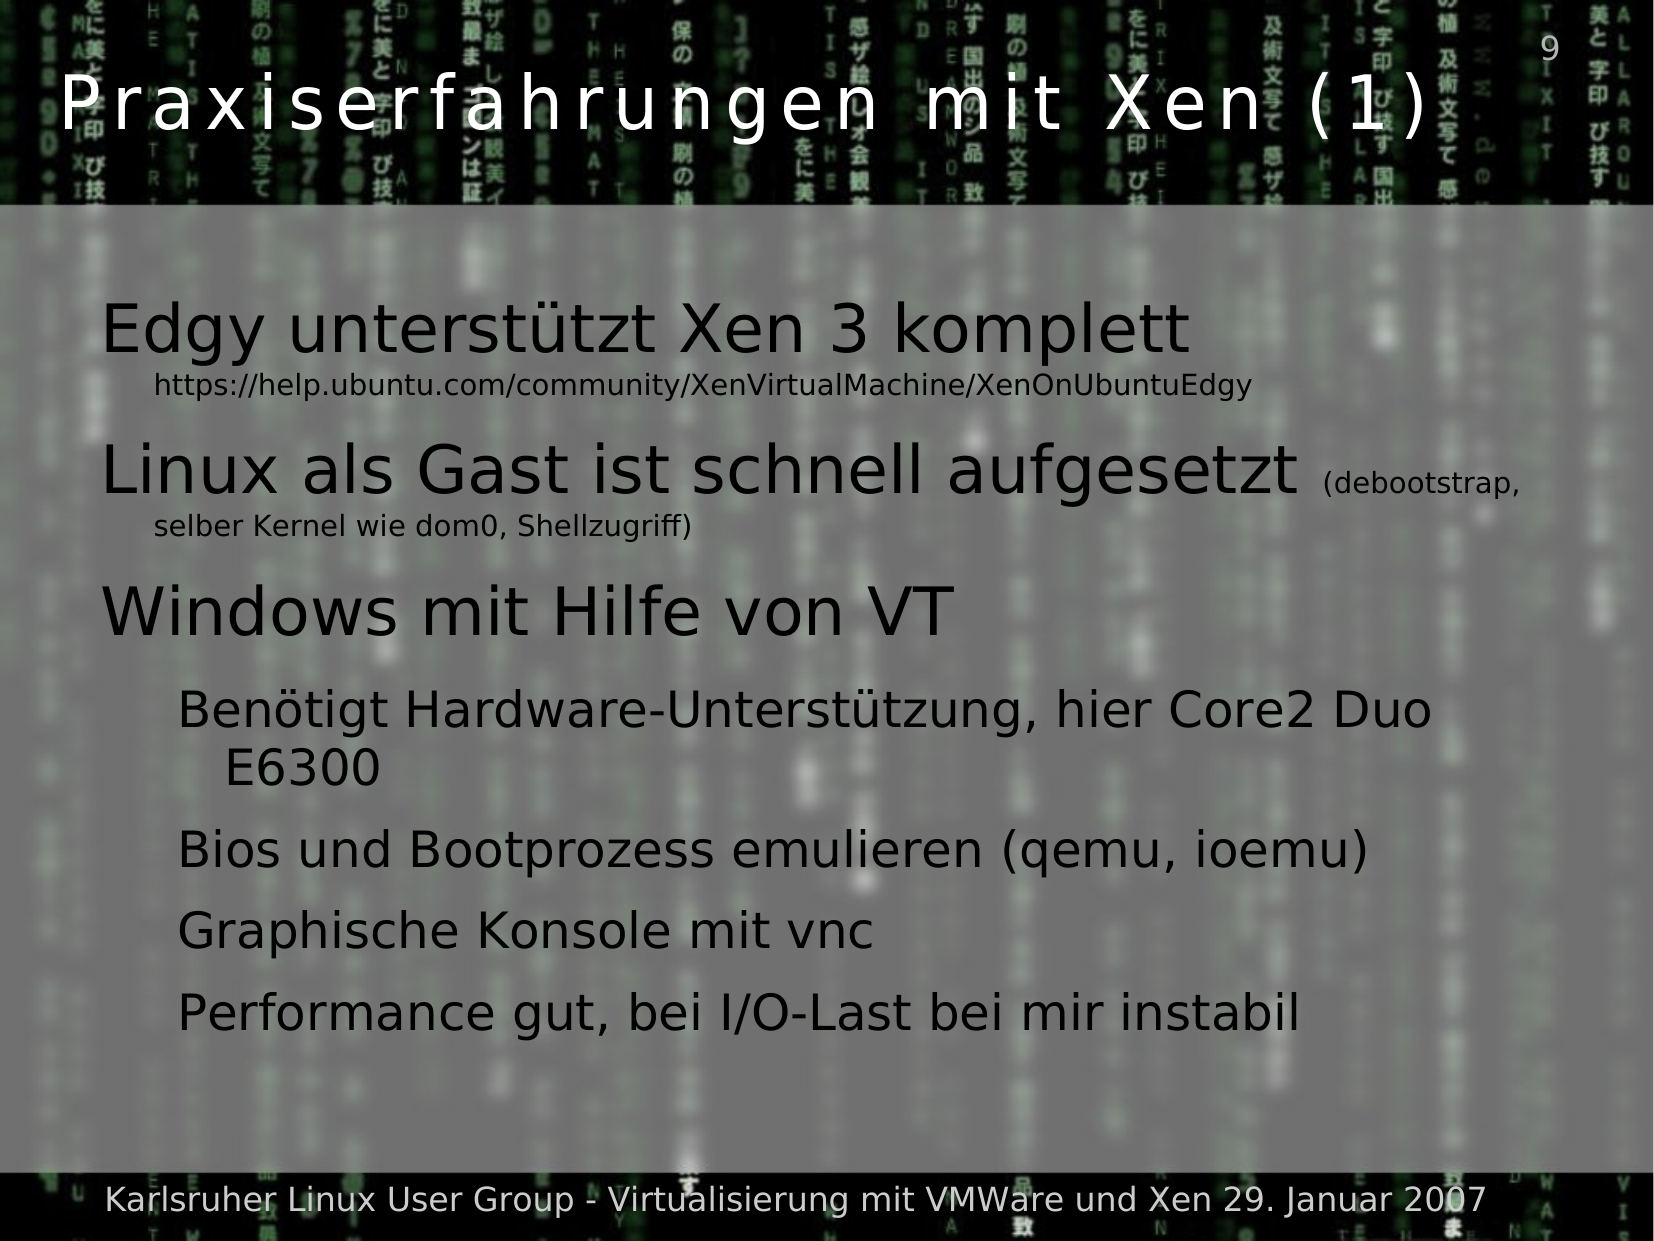

9
# Praxiserfahrungen mit Xen (1)
Edgy unterstützt Xen 3 komplett https://help.ubuntu.com/community/XenVirtualMachine/XenOnUbuntuEdgy
Linux als Gast ist schnell aufgesetzt (debootstrap, selber Kernel wie dom0, Shellzugriff)
Windows mit Hilfe von VT
Benötigt Hardware-Unterstützung, hier Core2 Duo E6300
Bios und Bootprozess emulieren (qemu, ioemu)
Graphische Konsole mit vnc
Performance gut, bei I/O-Last bei mir instabil